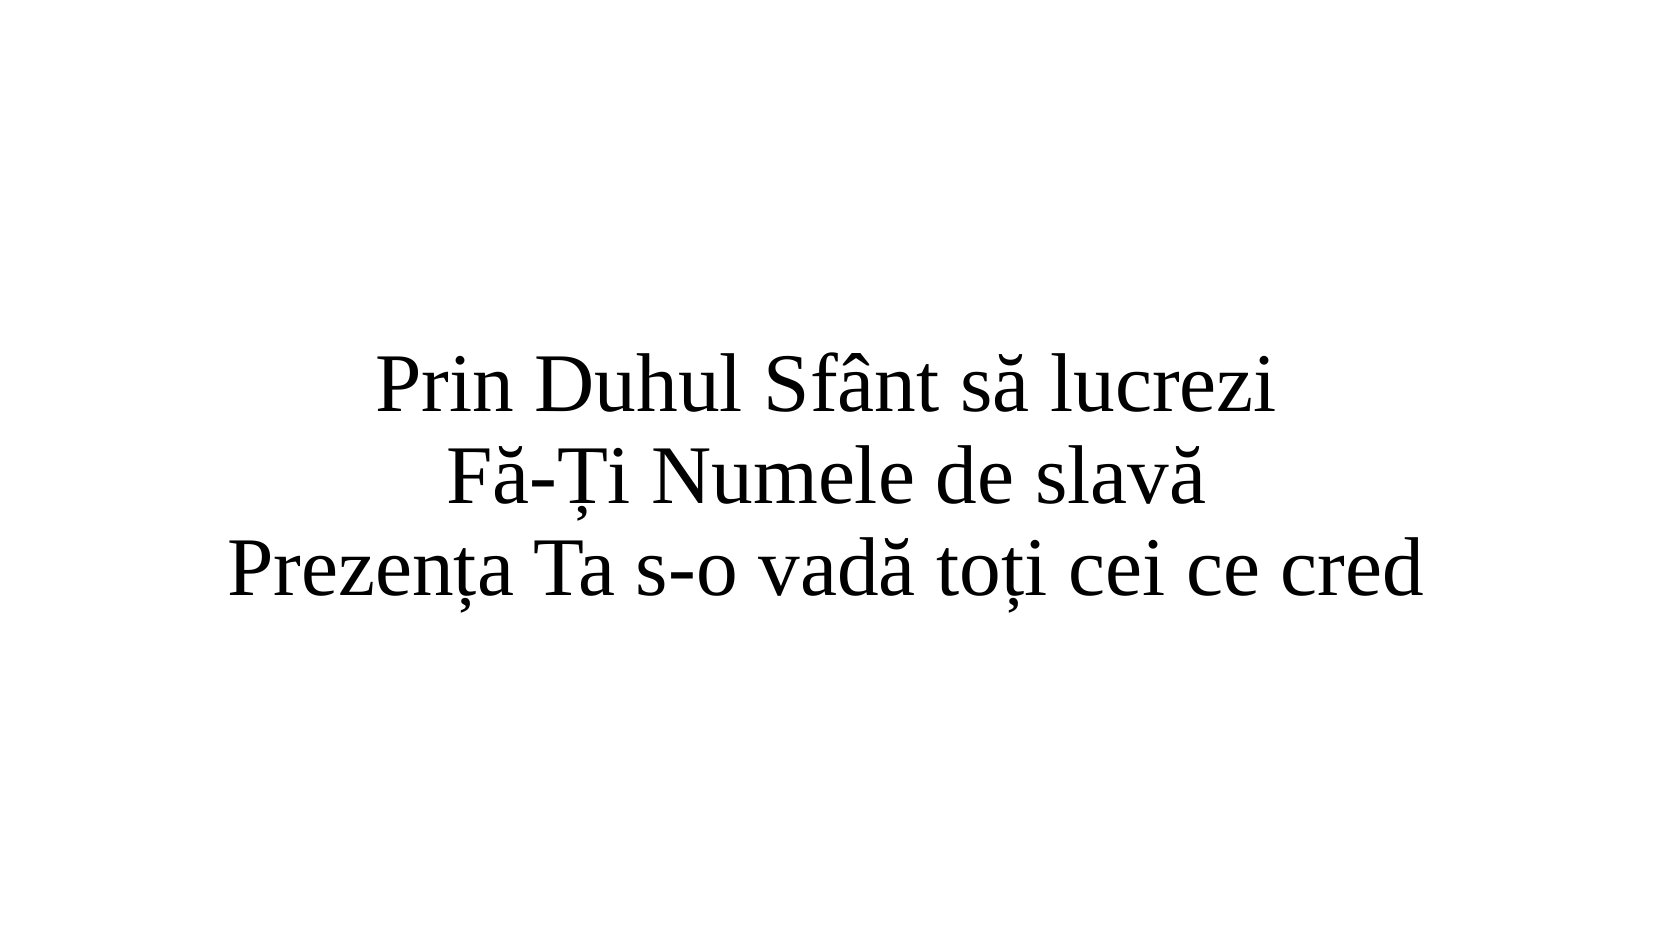

# Prin Duhul Sfânt să lucrezi
Fă-Ți Numele de slavă
Prezența Ta s-o vadă toți cei ce cred